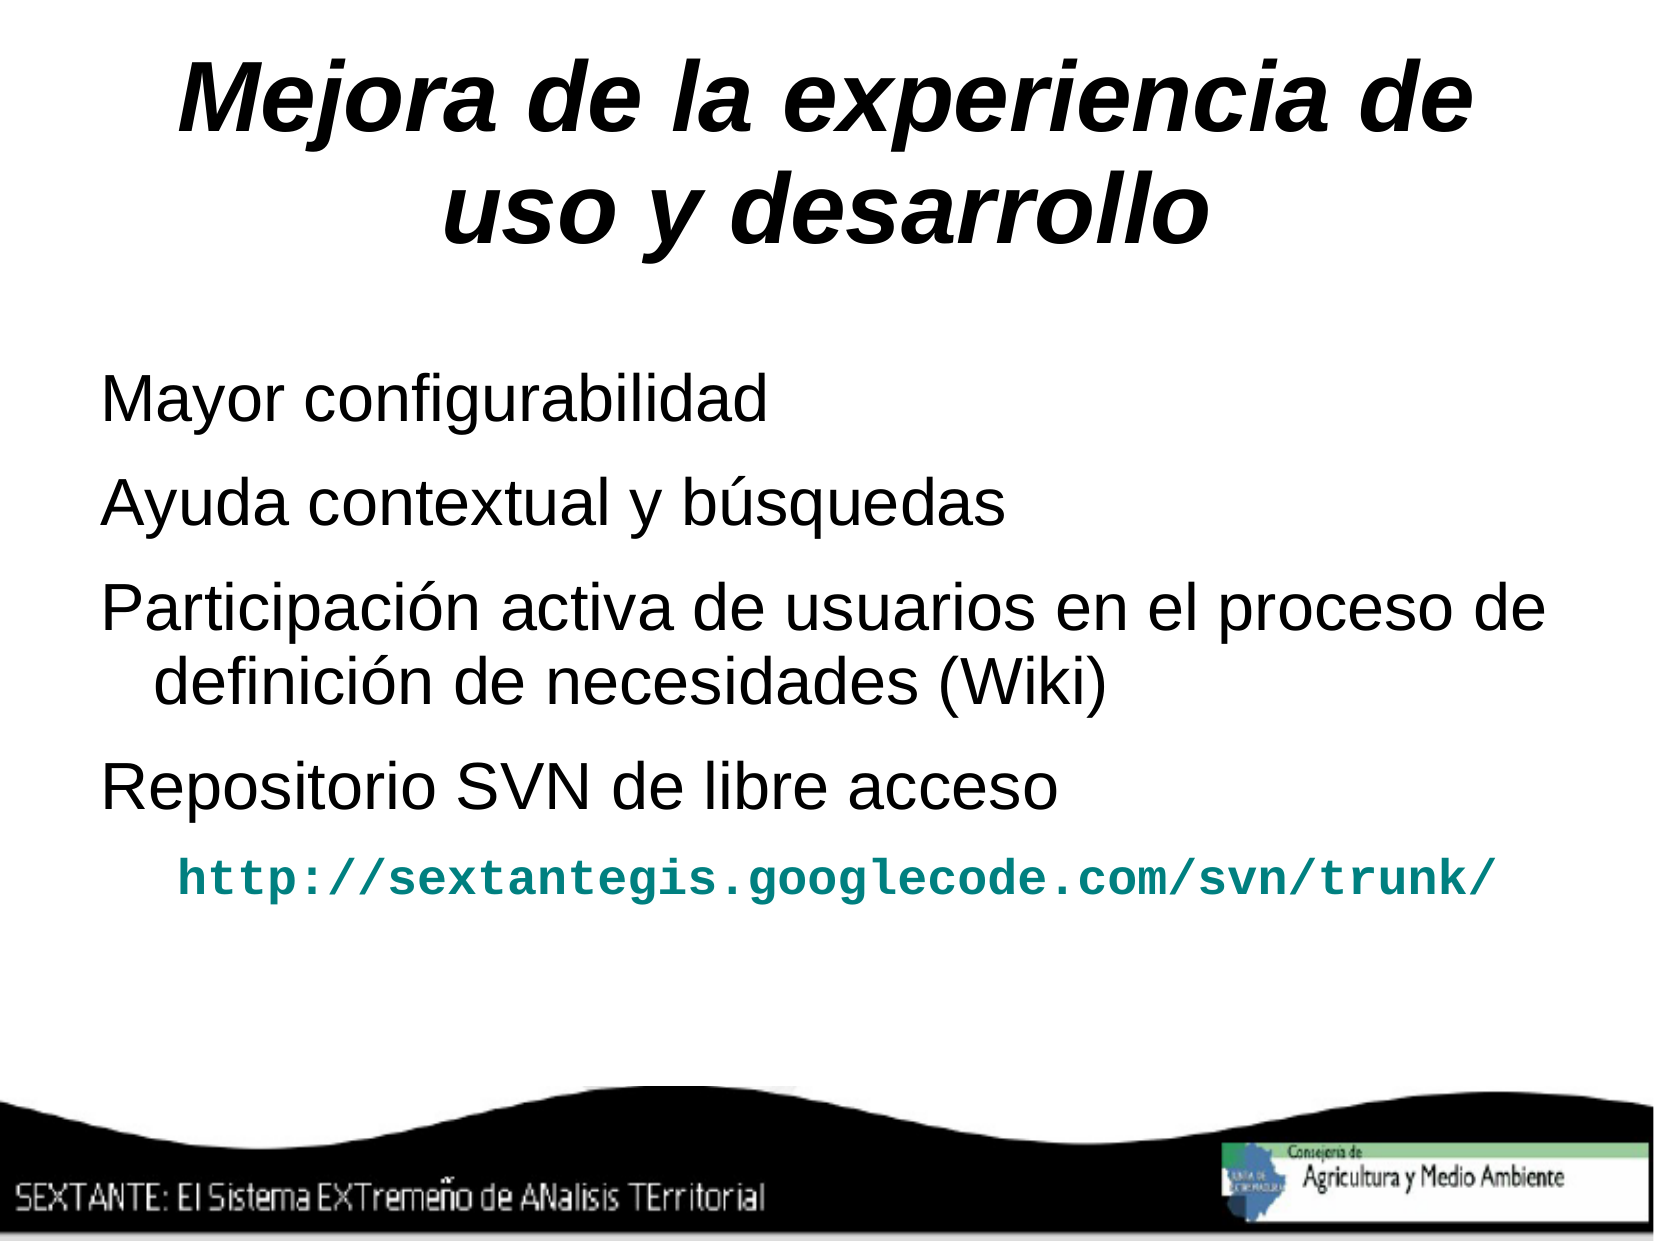

# Mejora de la experiencia de uso y desarrollo
Mayor configurabilidad
Ayuda contextual y búsquedas
Participación activa de usuarios en el proceso de definición de necesidades (Wiki)
Repositorio SVN de libre acceso
http://sextantegis.googlecode.com/svn/trunk/